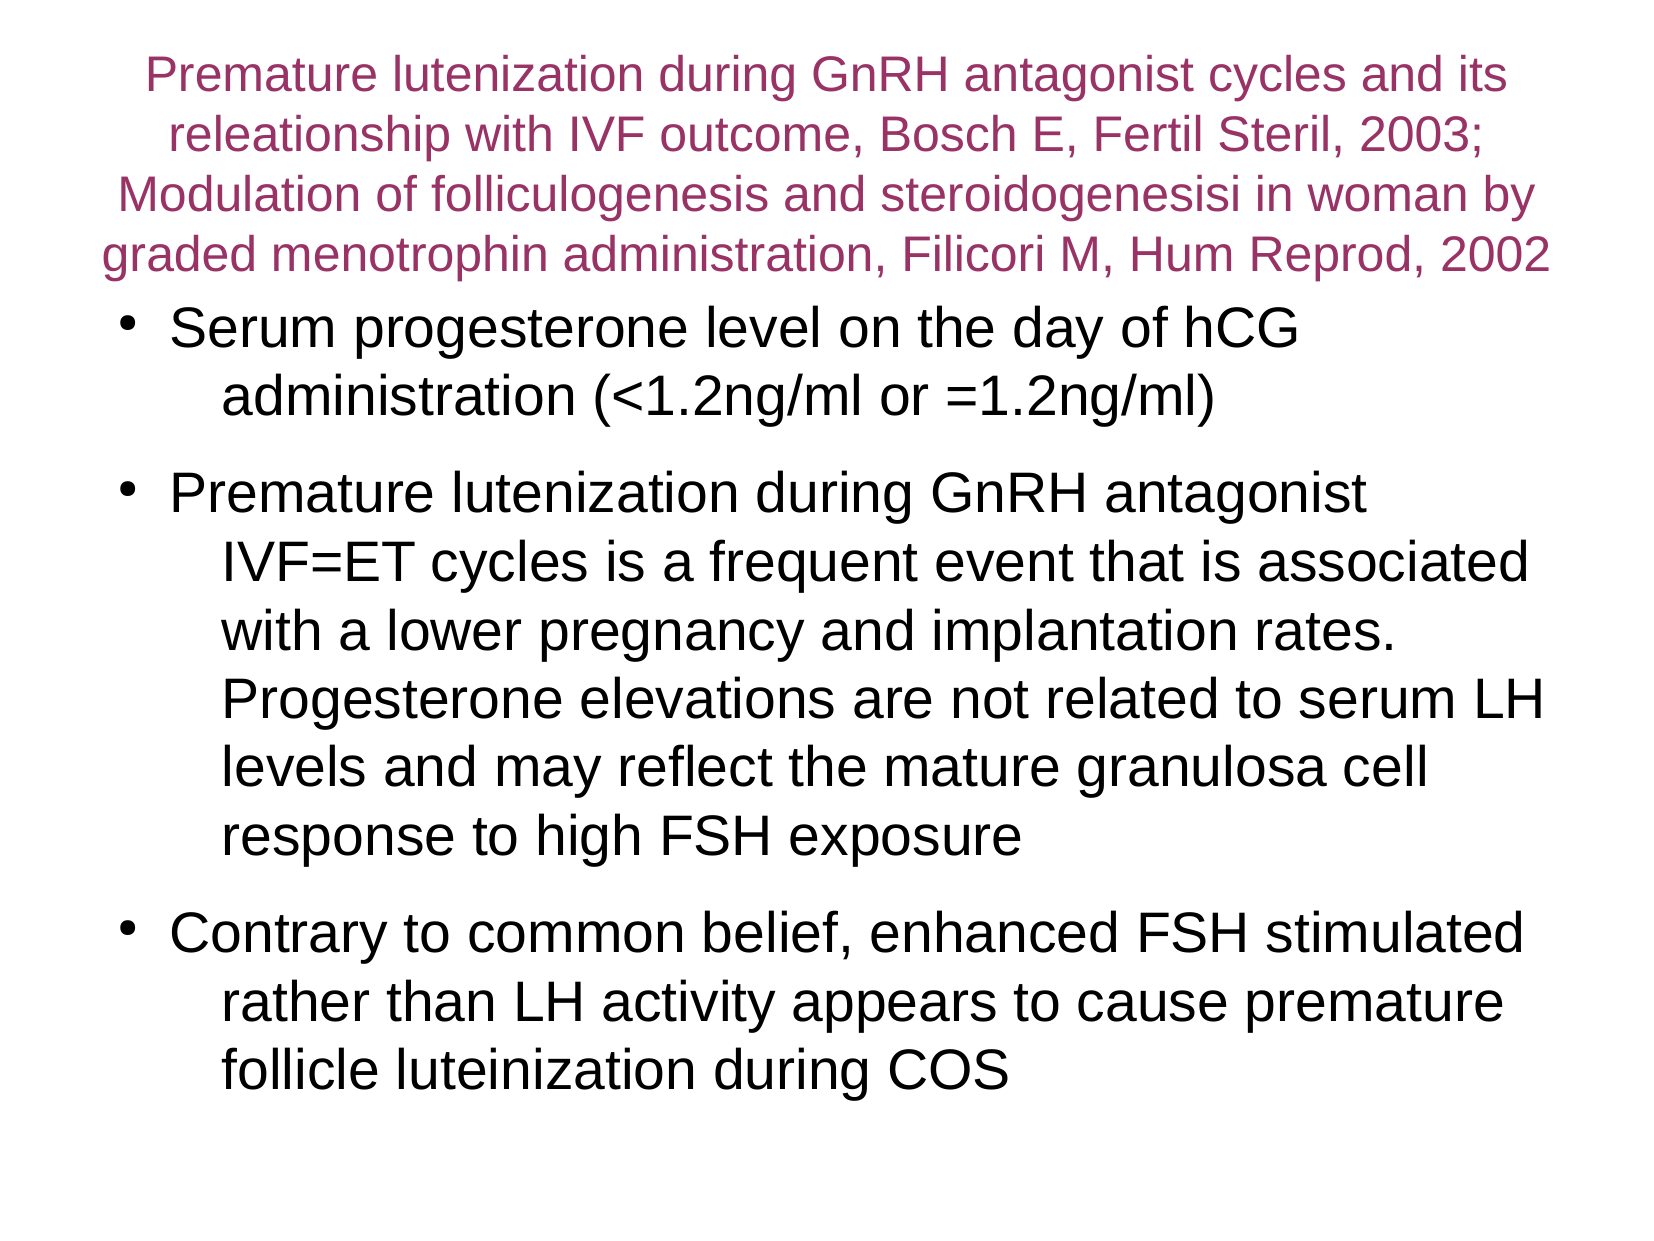

# Premature lutenization during GnRH antagonist cycles and its releationship with IVF outcome, Bosch E, Fertil Steril, 2003; Modulation of folliculogenesis and steroidogenesisi in woman by graded menotrophin administration, Filicori M, Hum Reprod, 2002
Serum progesterone level on the day of hCG administration (<1.2ng/ml or =1.2ng/ml)
Premature lutenization during GnRH antagonist IVF=ET cycles is a frequent event that is associated with a lower pregnancy and implantation rates. Progesterone elevations are not related to serum LH levels and may reflect the mature granulosa cell response to high FSH exposure
Contrary to common belief, enhanced FSH stimulated rather than LH activity appears to cause premature follicle luteinization during COS